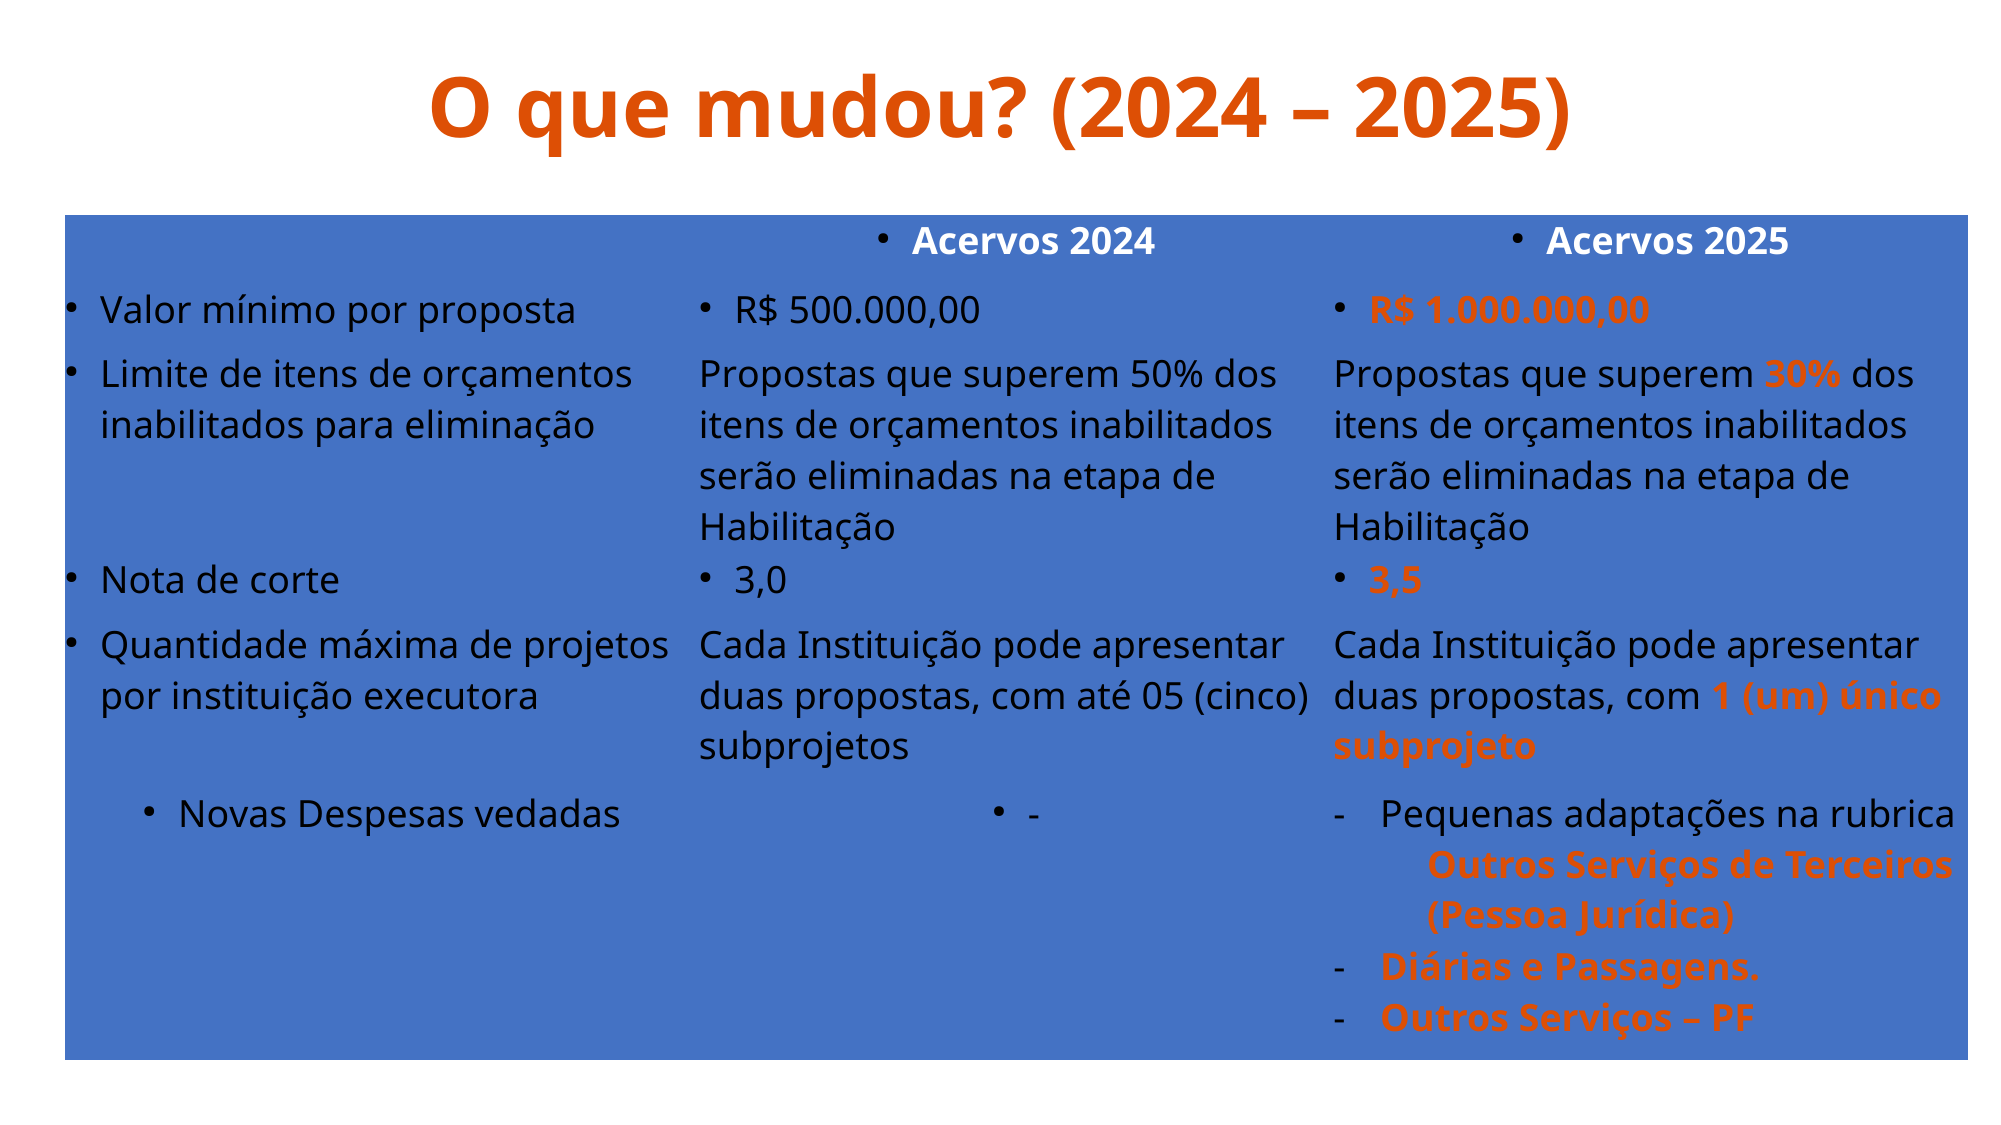

O que mudou? (2024 – 2025)
| | Acervos 2024 | Acervos 2025 |
| --- | --- | --- |
| Valor mínimo por proposta | R$ 500.000,00 | R$ 1.000.000,00 |
| Limite de itens de orçamentos inabilitados para eliminação | Propostas que superem 50% dos itens de orçamentos inabilitados serão eliminadas na etapa de Habilitação | Propostas que superem 30% dos itens de orçamentos inabilitados serão eliminadas na etapa de Habilitação |
| Nota de corte | 3,0 | 3,5 |
| Quantidade máxima de projetos por instituição executora | Cada Instituição pode apresentar duas propostas, com até 05 (cinco) subprojetos | Cada Instituição pode apresentar duas propostas, com 1 (um) único subprojeto |
| Novas Despesas vedadas | - | Pequenas adaptações na rubrica Outros Serviços de Terceiros (Pessoa Jurídica) Diárias e Passagens. Outros Serviços – PF |